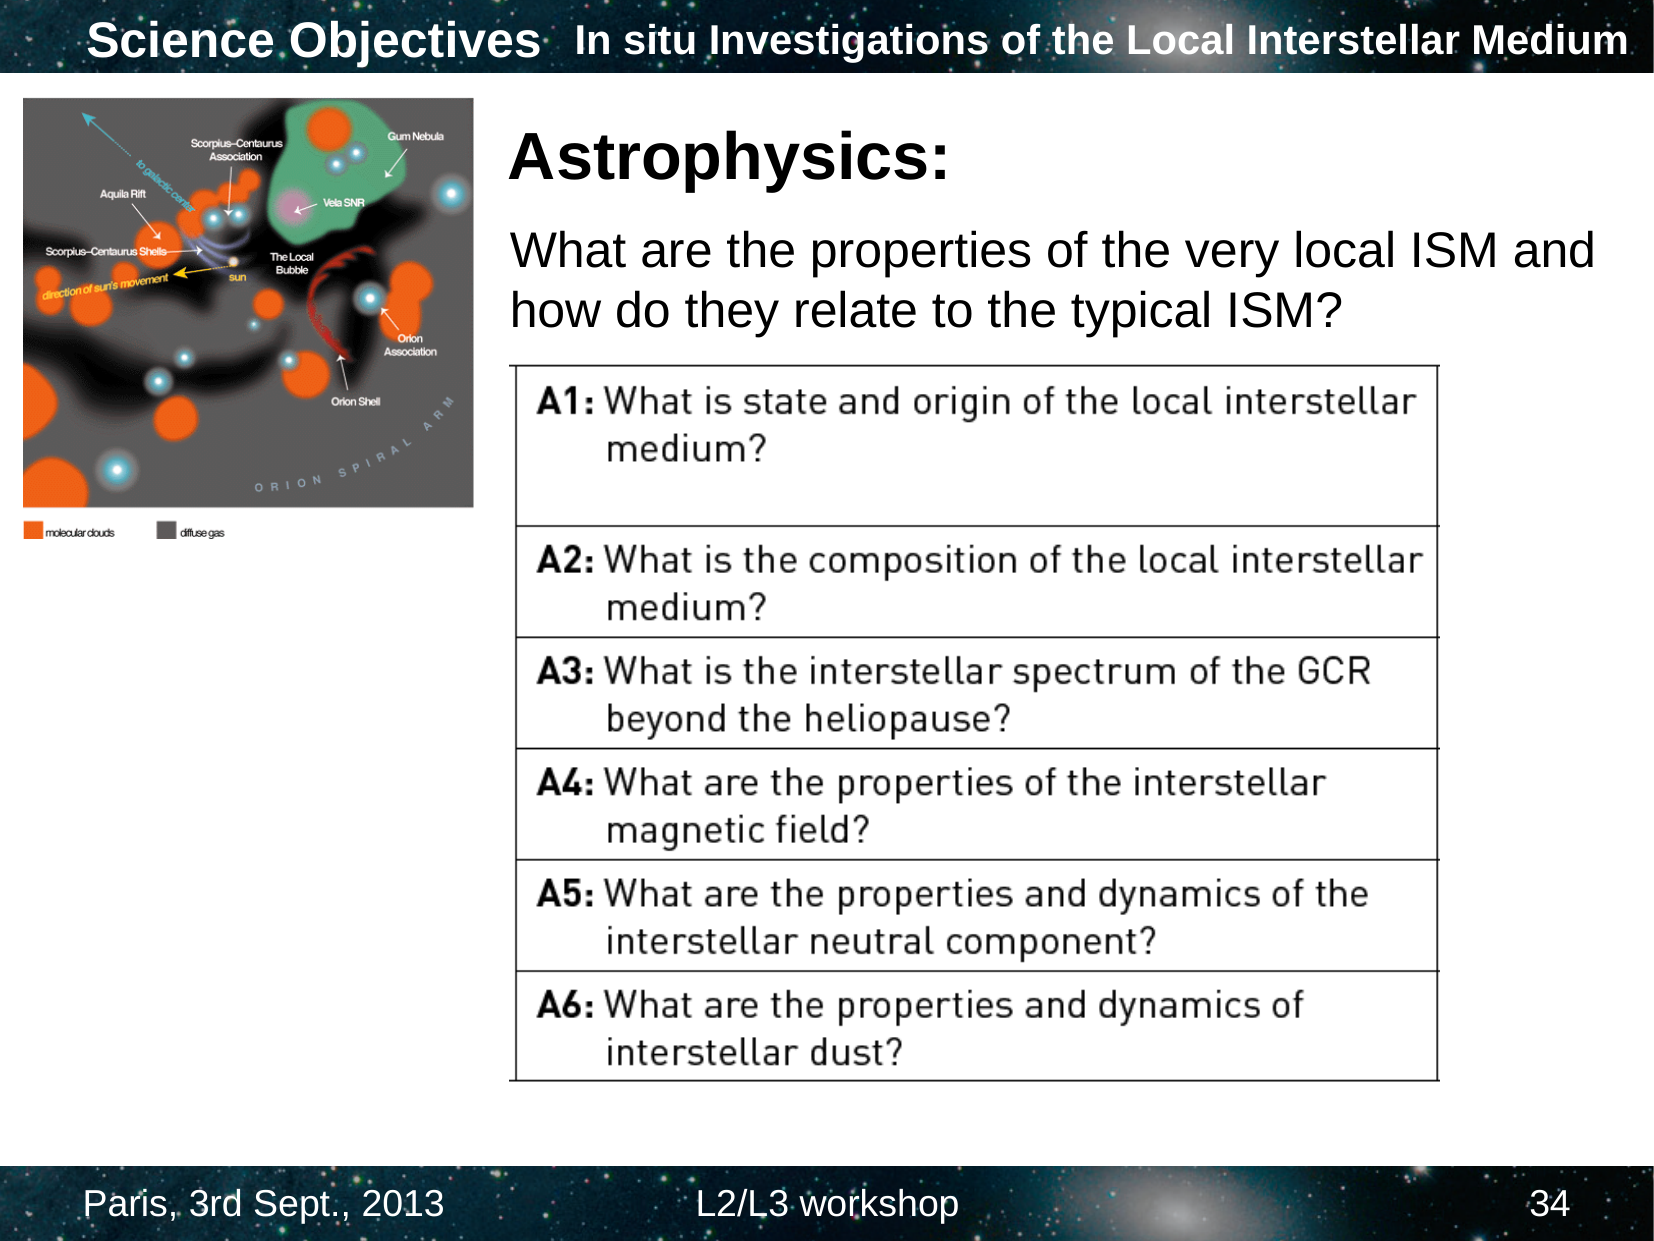

Science Objectives
Astrophysics:
What are the properties of the very local ISM and how do they relate to the typical ISM?